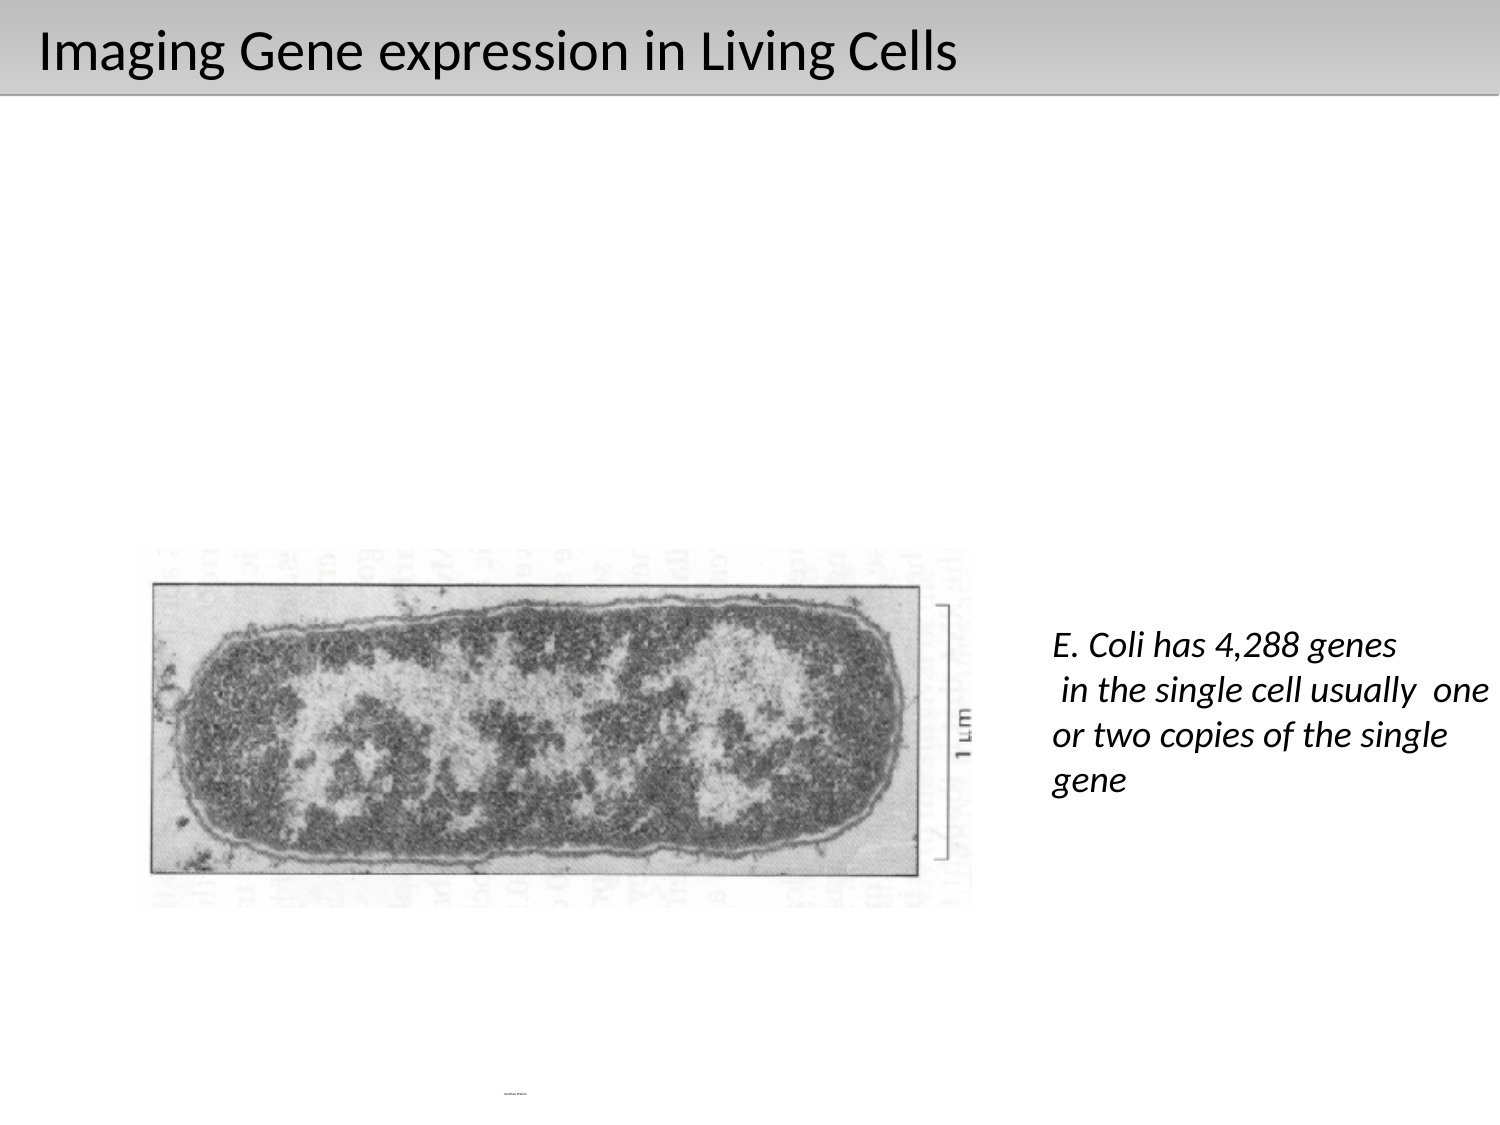

# Imaging Gene expression in Living Cells
E. Coli has 4,288 genes
 in the single cell usually one or two copies of the single
gene
“Living cells are the test tubes in the 21st century.“
Nonequilibrium steady state
Complex reaction network
Biomolecules (DNA, mRNA) in low copy numbers
Gene Expression Is A Single-Molecule Problem!
Monitor gene expression in real time with single protein molecule sensitivity in living individual bacterial cells
Jonathan Widom